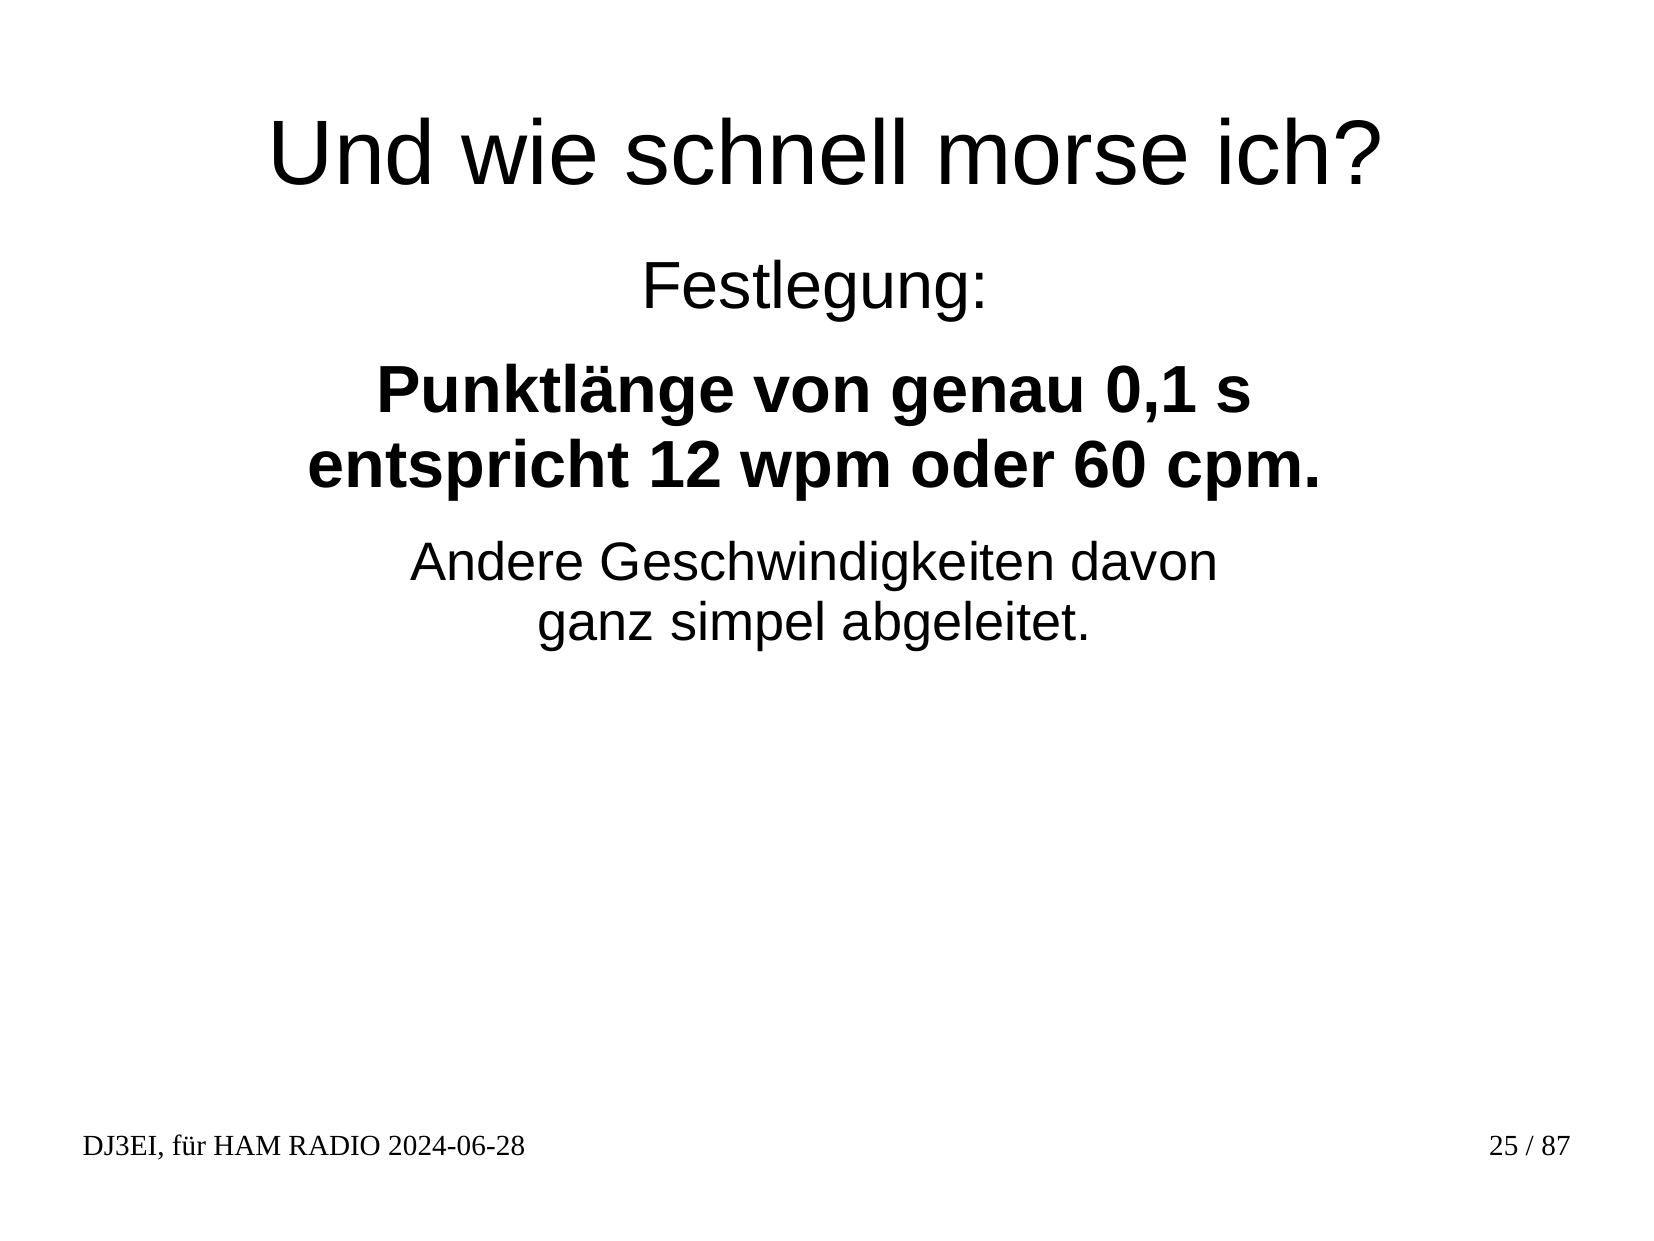

# Und wie schnell morse ich?
Festlegung:
Punktlänge von genau 0,1 s
entspricht 12 wpm oder 60 cpm.
Andere Geschwindigkeiten davon
ganz simpel abgeleitet.
25